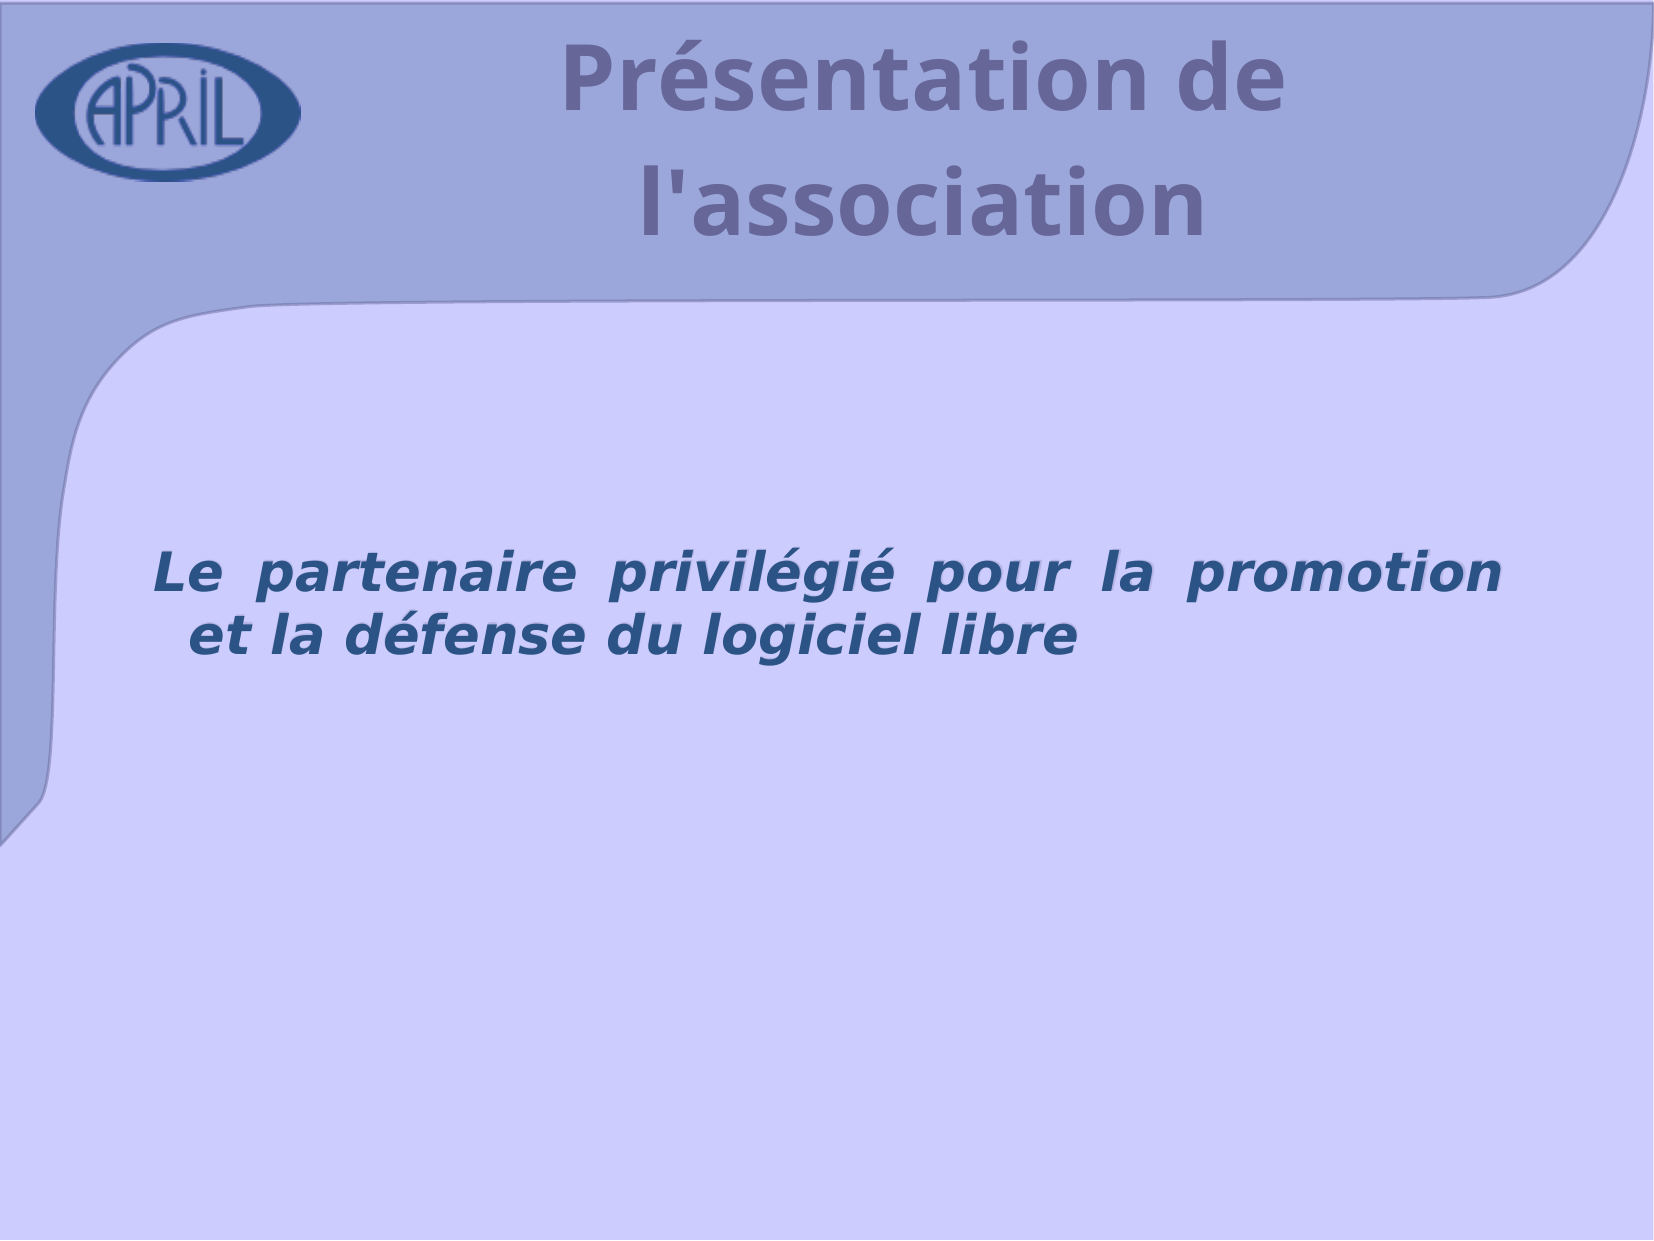

# Présentation de l'association
Le partenaire privilégié pour la promotion et la défense du logiciel libre